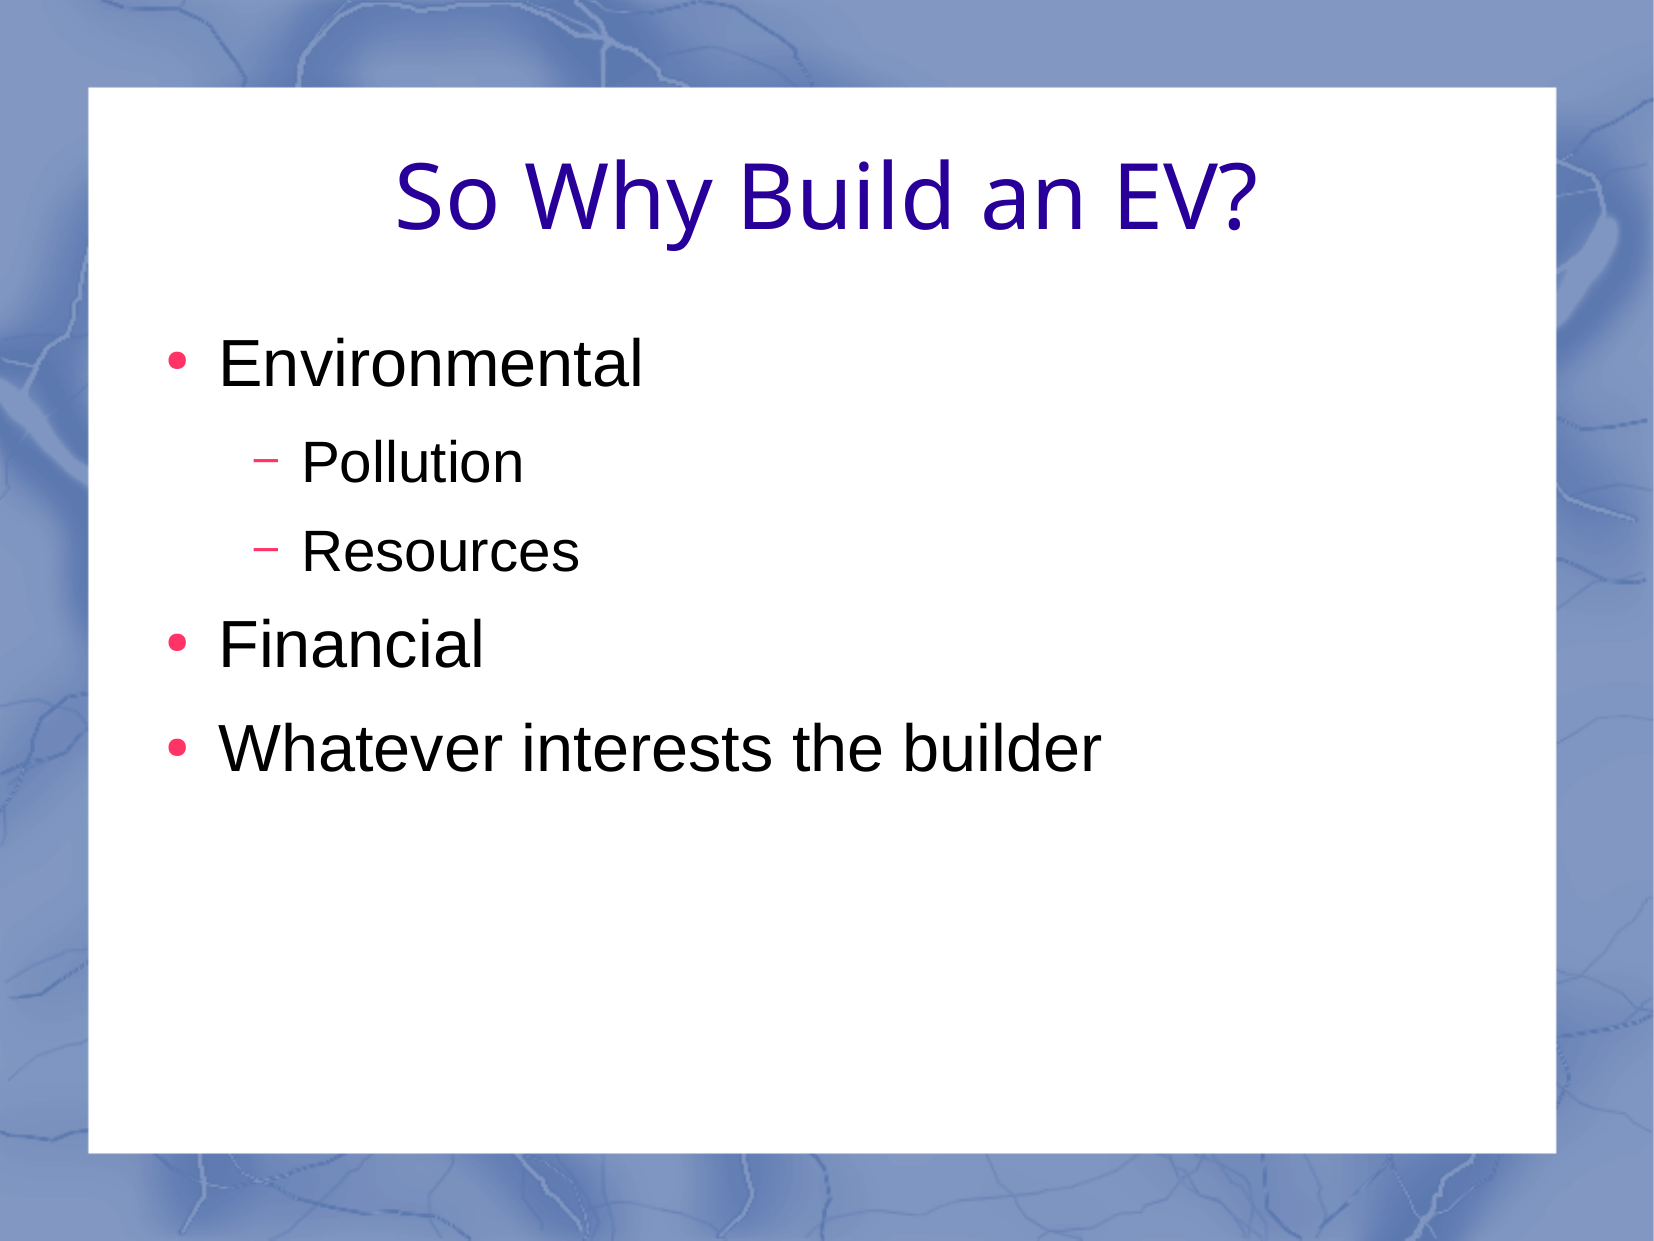

# So Why Build an EV?
Environmental
Pollution
Resources
Financial
Whatever interests the builder